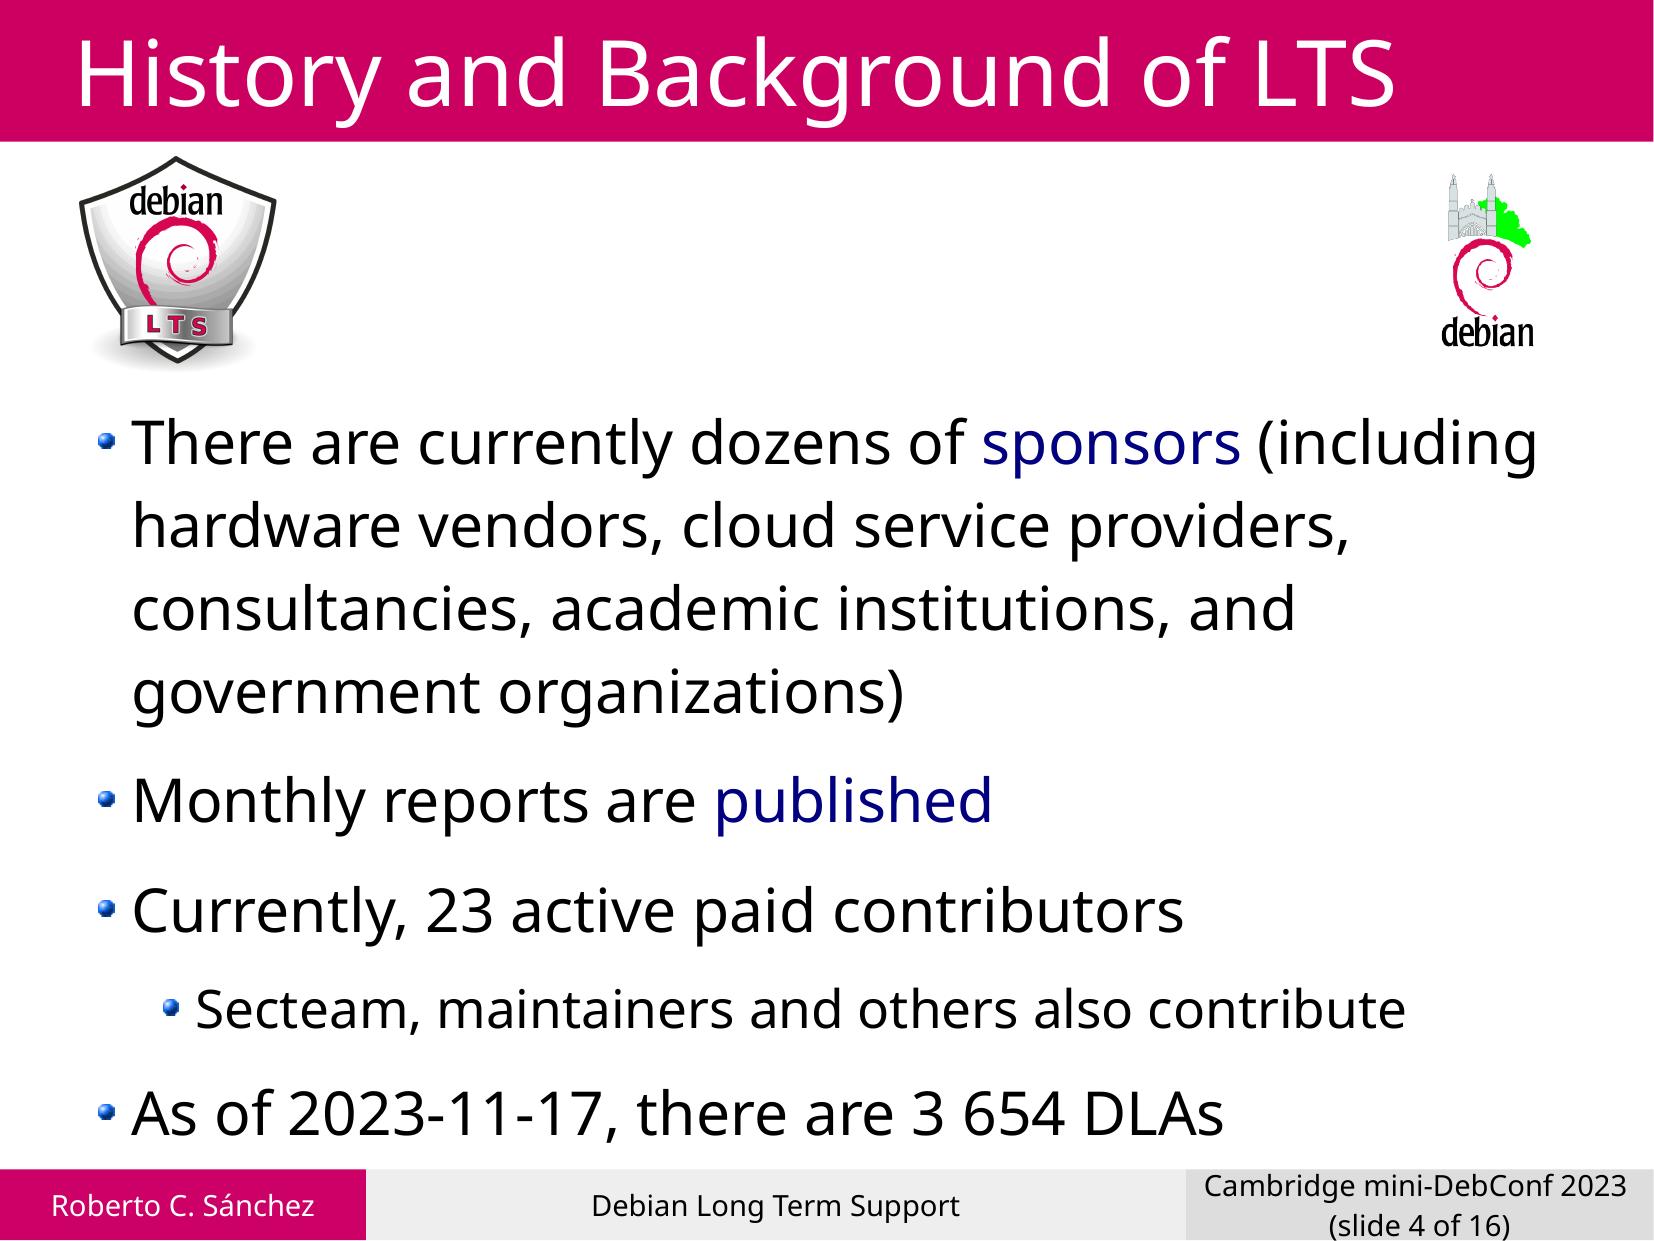

# History and Background of LTS
There are currently dozens of sponsors (including hardware vendors, cloud service providers, consultancies, academic institutions, and government organizations)
Monthly reports are published
Currently, 23 active paid contributors
Secteam, maintainers and others also contribute
As of 2023-11-17, there are 3 654 DLAs
07.08.17
4